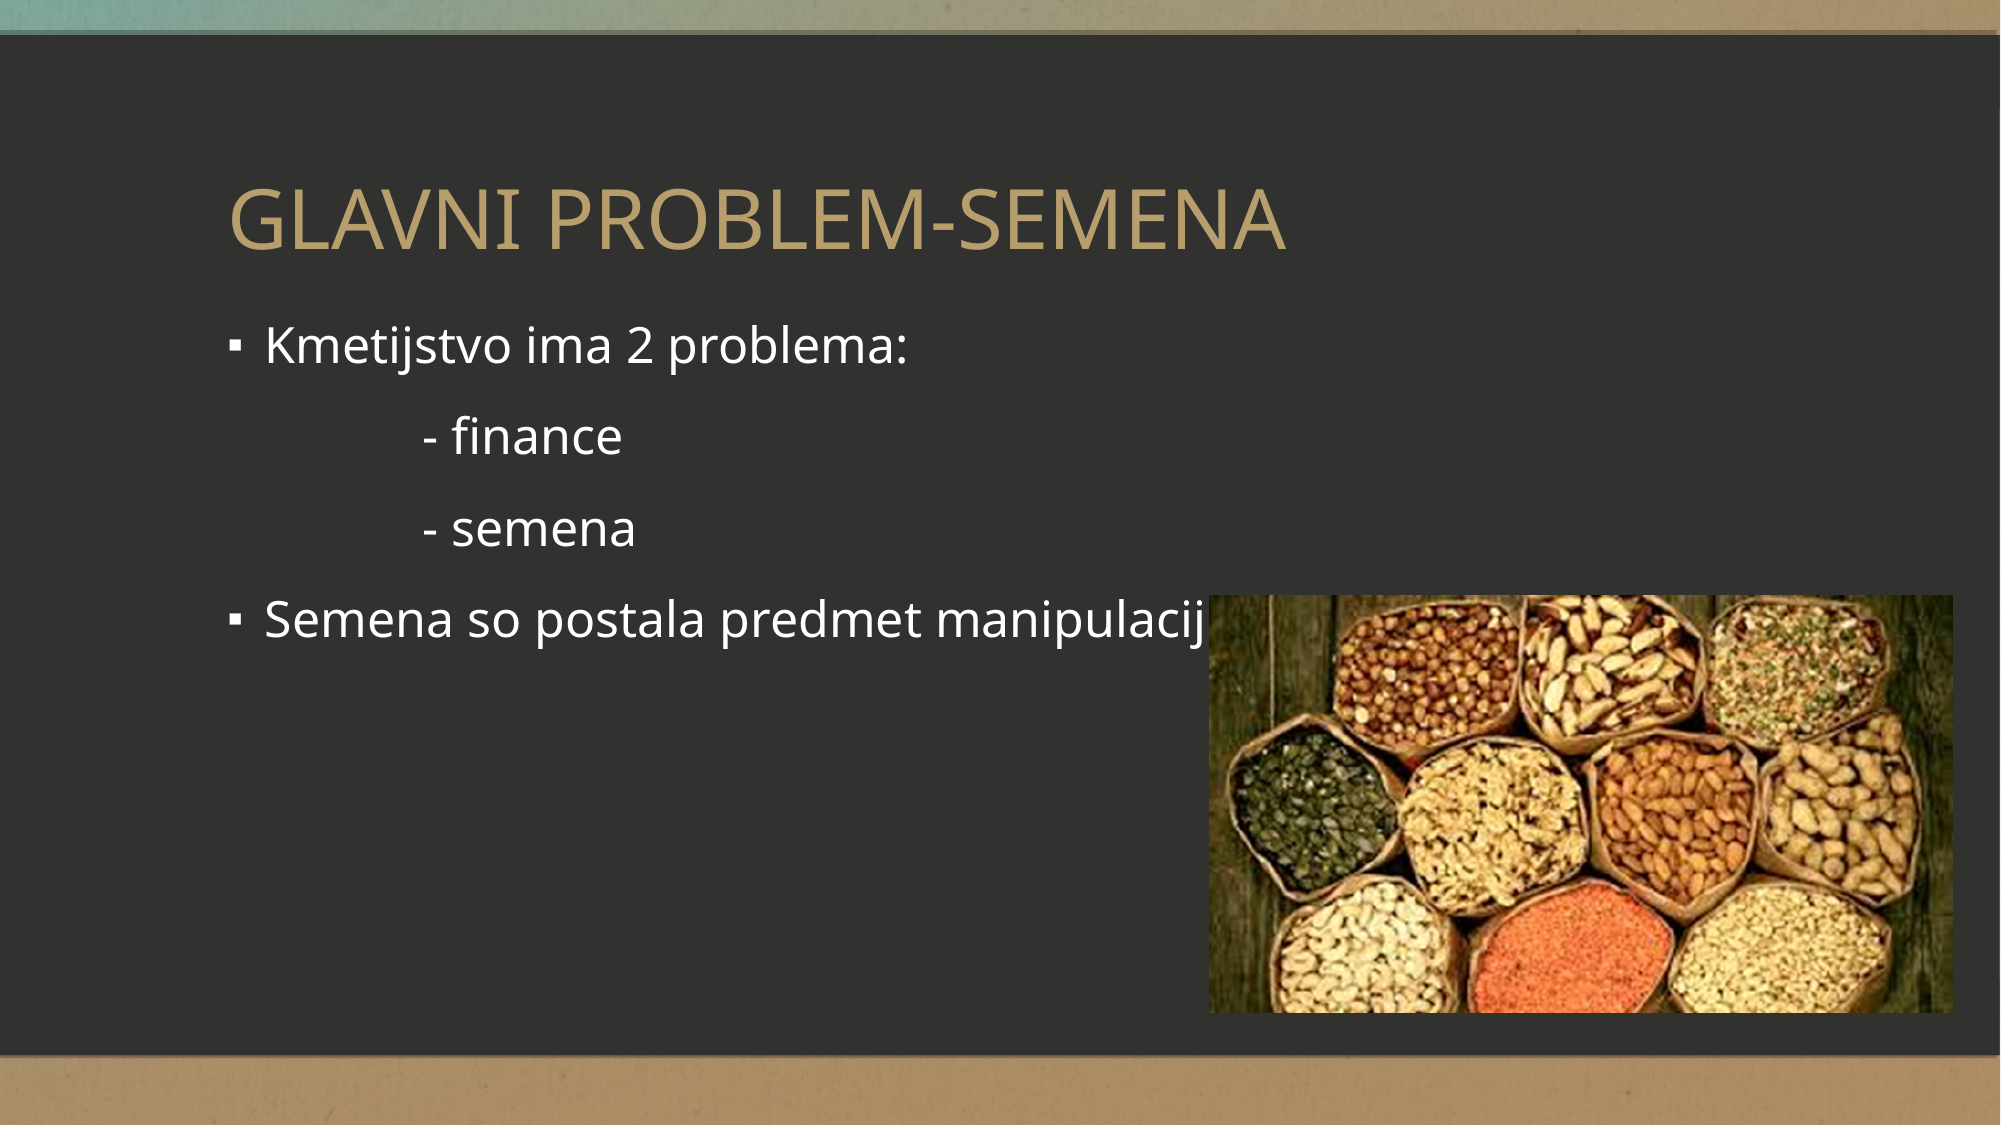

# GLAVNI PROBLEM-SEMENA
Kmetijstvo ima 2 problema:
 - finance
 - semena
Semena so postala predmet manipulacij.